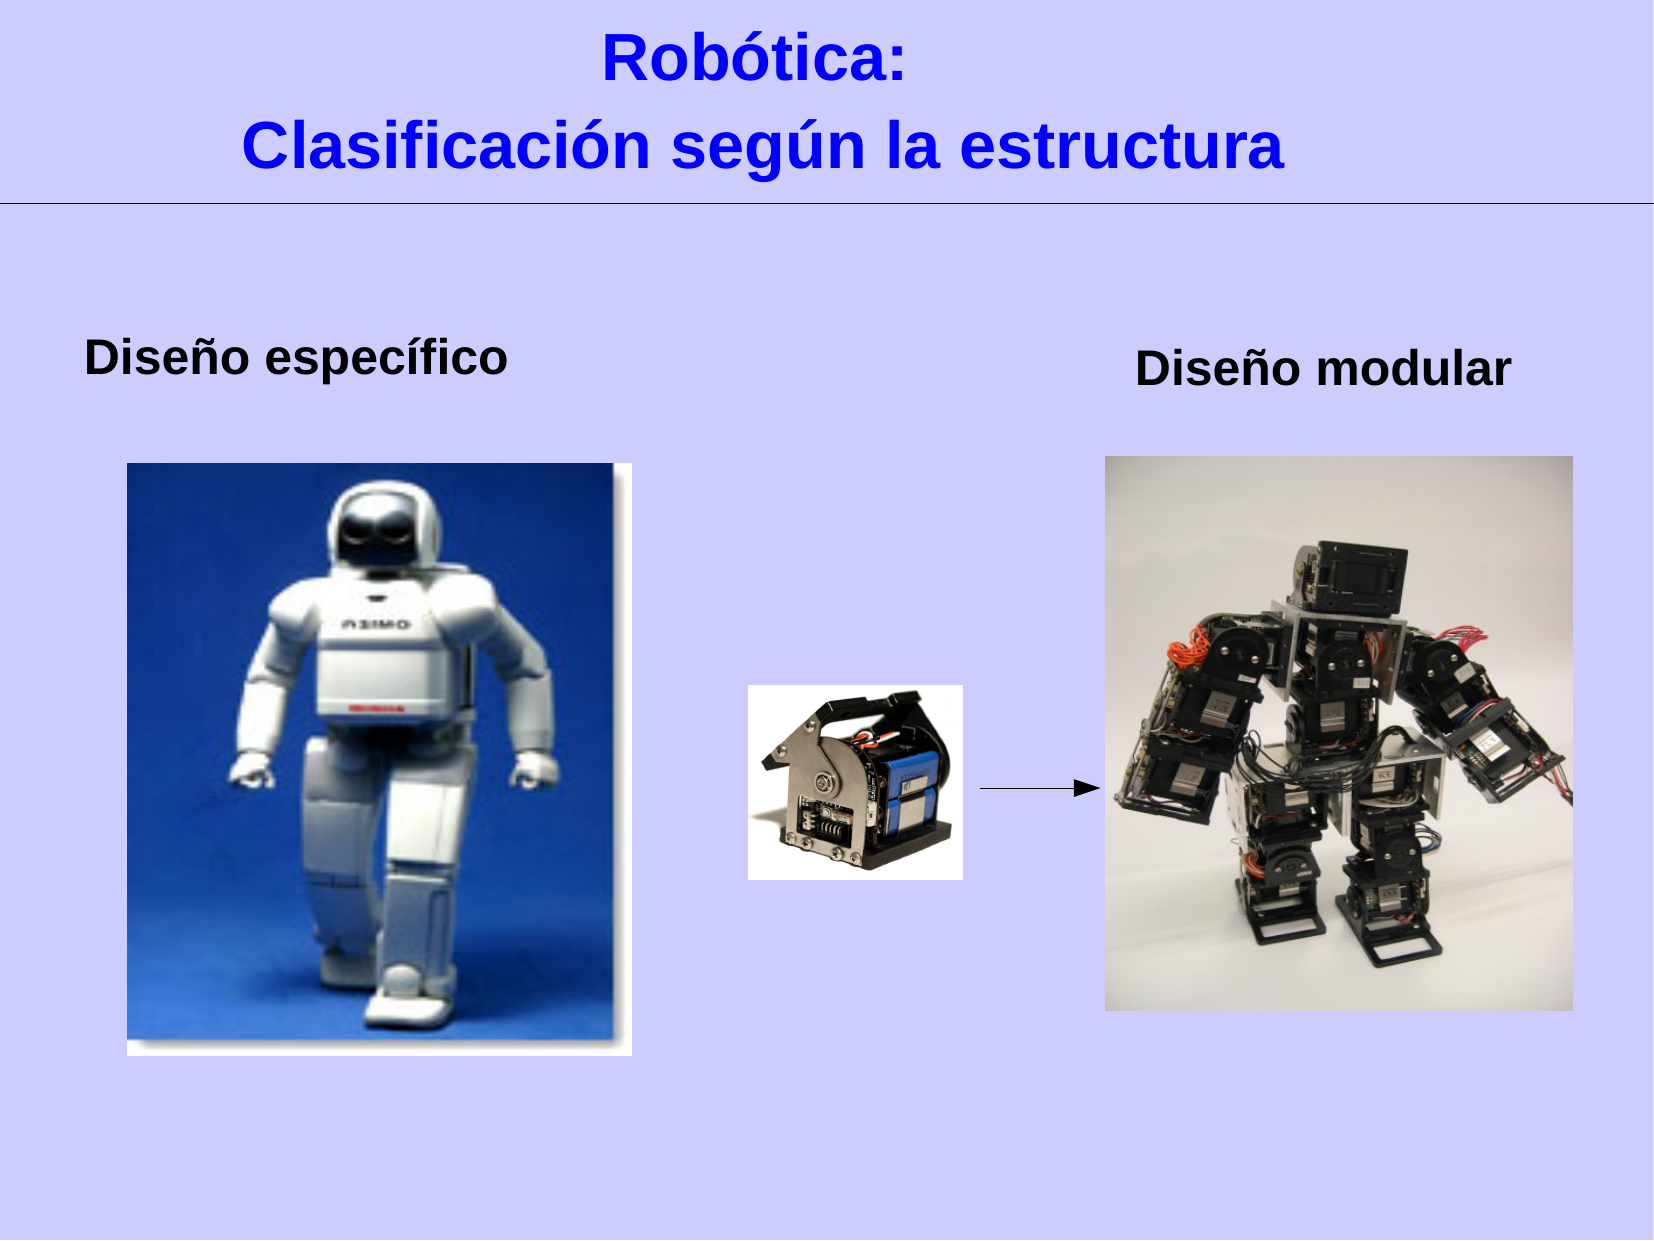

# Robótica: Clasificación según la estructura
 Diseño específico
 Diseño modular